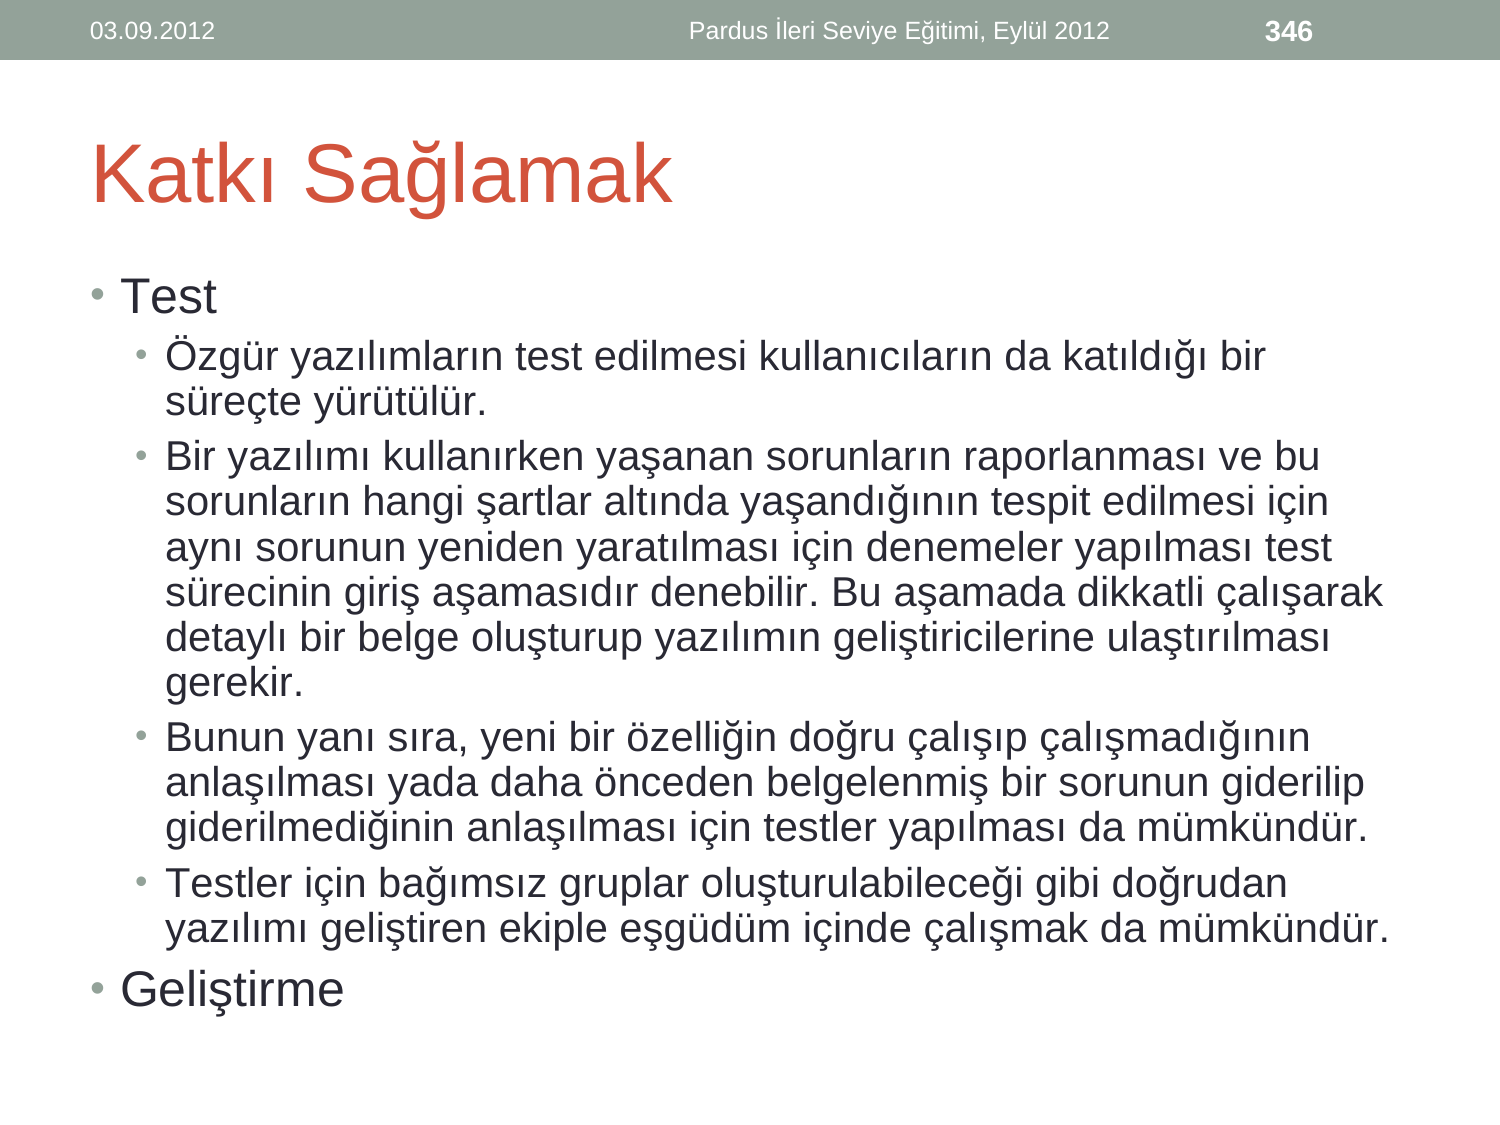

03.09.2012
Pardus İleri Seviye Eğitimi, Eylül 2012
# Katkı Sağlamak
Test
Özgür yazılımların test edilmesi kullanıcıların da katıldığı bir süreçte yürütülür.
Bir yazılımı kullanırken yaşanan sorunların raporlanması ve bu sorunların hangi şartlar altında yaşandığının tespit edilmesi için aynı sorunun yeniden yaratılması için denemeler yapılması test sürecinin giriş aşamasıdır denebilir. Bu aşamada dikkatli çalışarak detaylı bir belge oluşturup yazılımın geliştiricilerine ulaştırılması gerekir.
Bunun yanı sıra, yeni bir özelliğin doğru çalışıp çalışmadığının anlaşılması yada daha önceden belgelenmiş bir sorunun giderilip giderilmediğinin anlaşılması için testler yapılması da mümkündür.
Testler için bağımsız gruplar oluşturulabileceği gibi doğrudan yazılımı geliştiren ekiple eşgüdüm içinde çalışmak da mümkündür.
Geliştirme